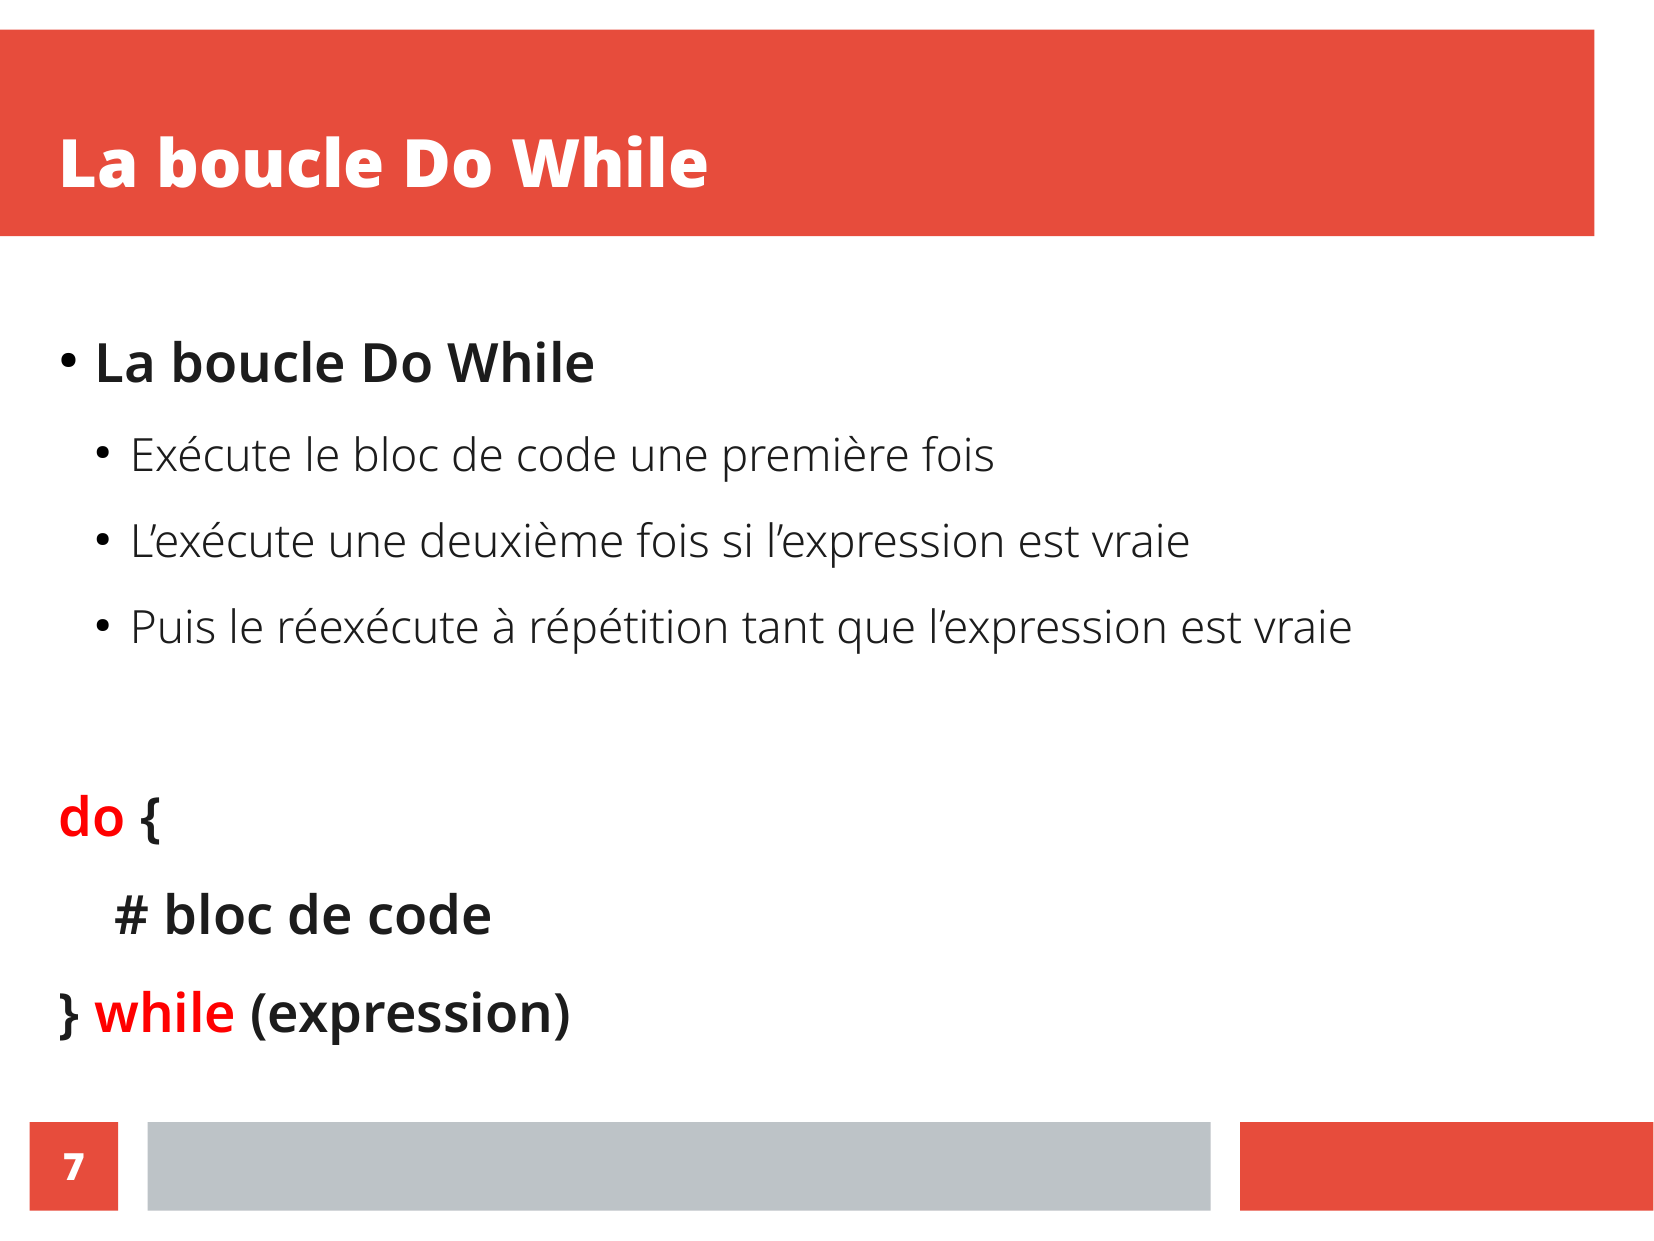

# La boucle Do While
La boucle Do While
Exécute le bloc de code une première fois
L’exécute une deuxième fois si l’expression est vraie
Puis le réexécute à répétition tant que l’expression est vraie
do {
 # bloc de code
} while (expression)
7